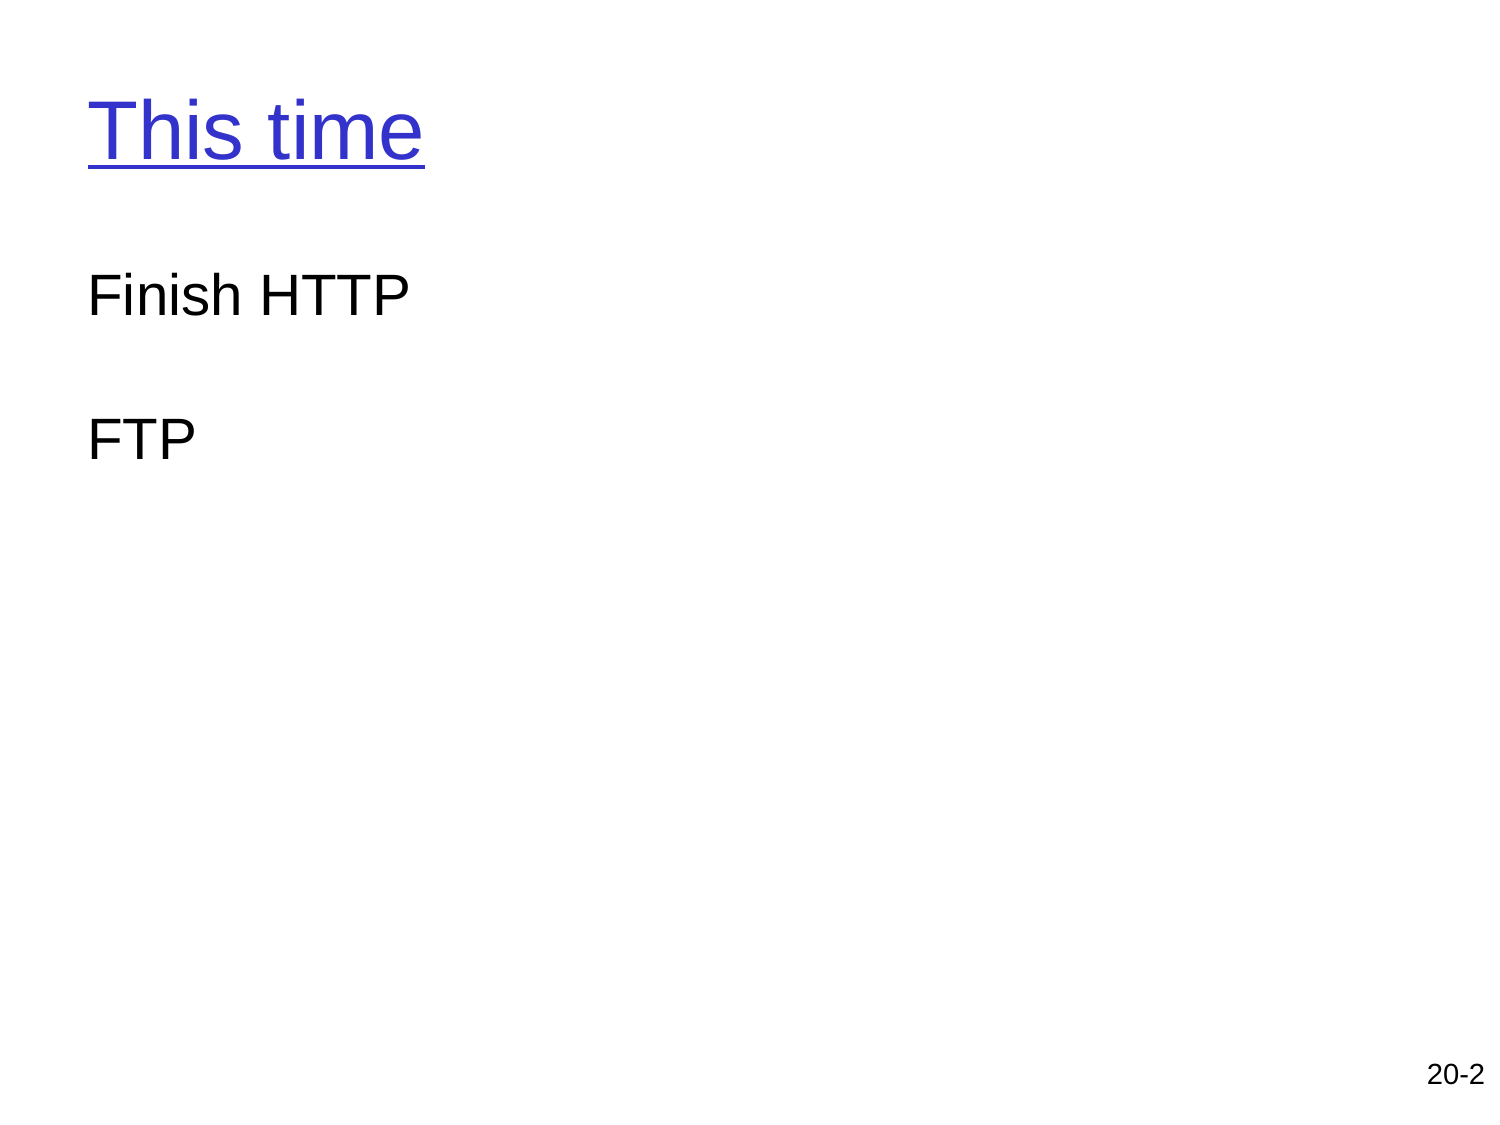

# This time
Finish HTTP
FTP
2